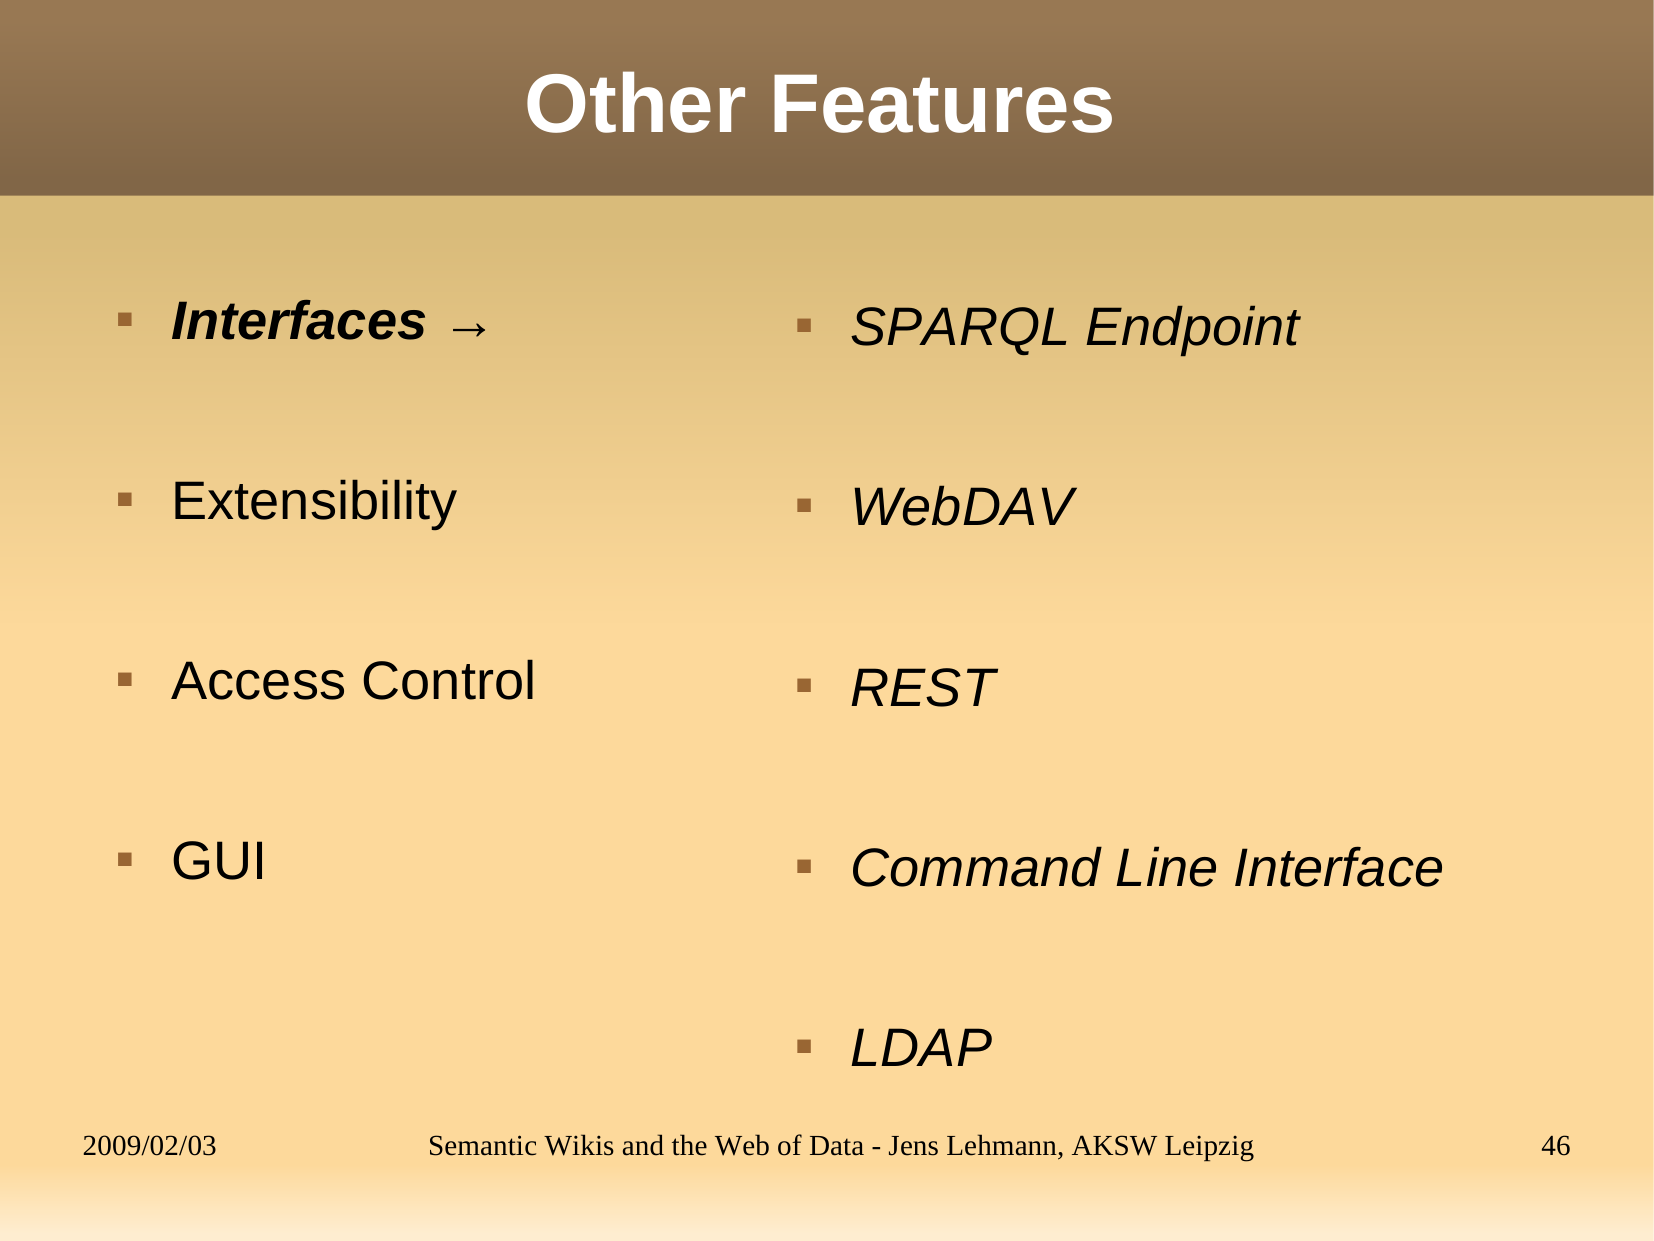

# Other Features
SPARQL Endpoint
WebDAV
REST
Command Line Interface
LDAP
Interfaces →
Extensibility
Access Control
GUI
2009/02/03
Semantic Wikis and the Web of Data - Jens Lehmann, AKSW Leipzig
46